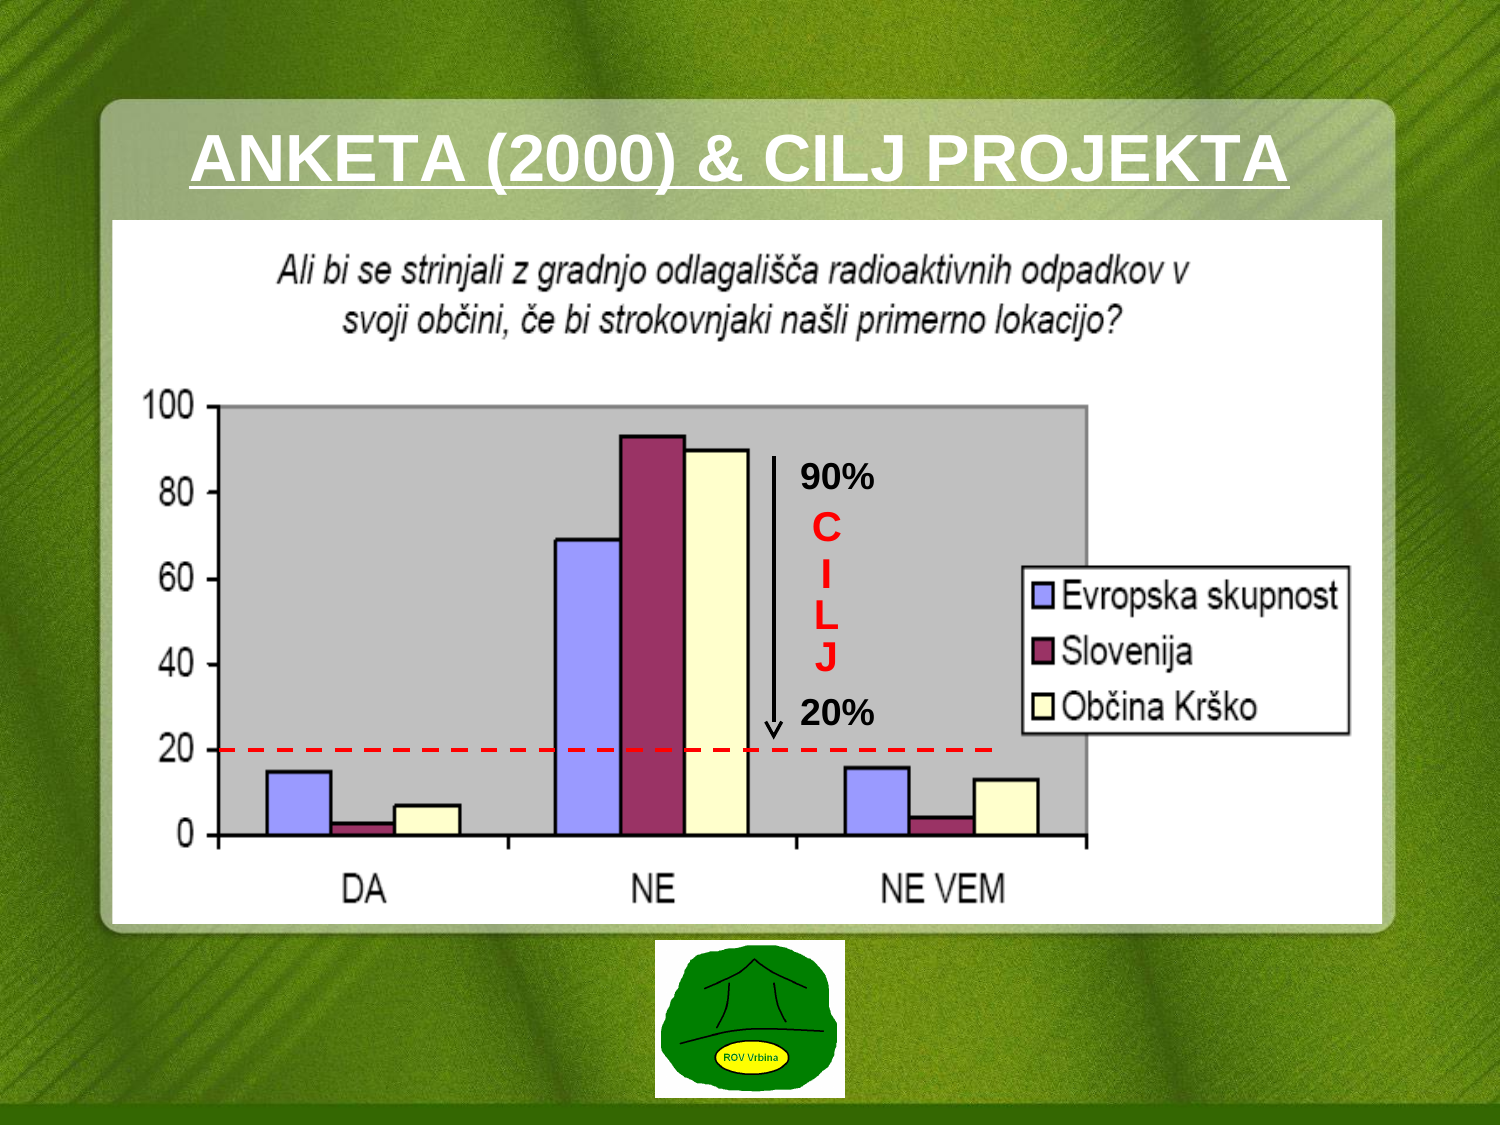

ANKETA (2000) & CILJ PROJEKTA
90%
C
I
L
J
20%